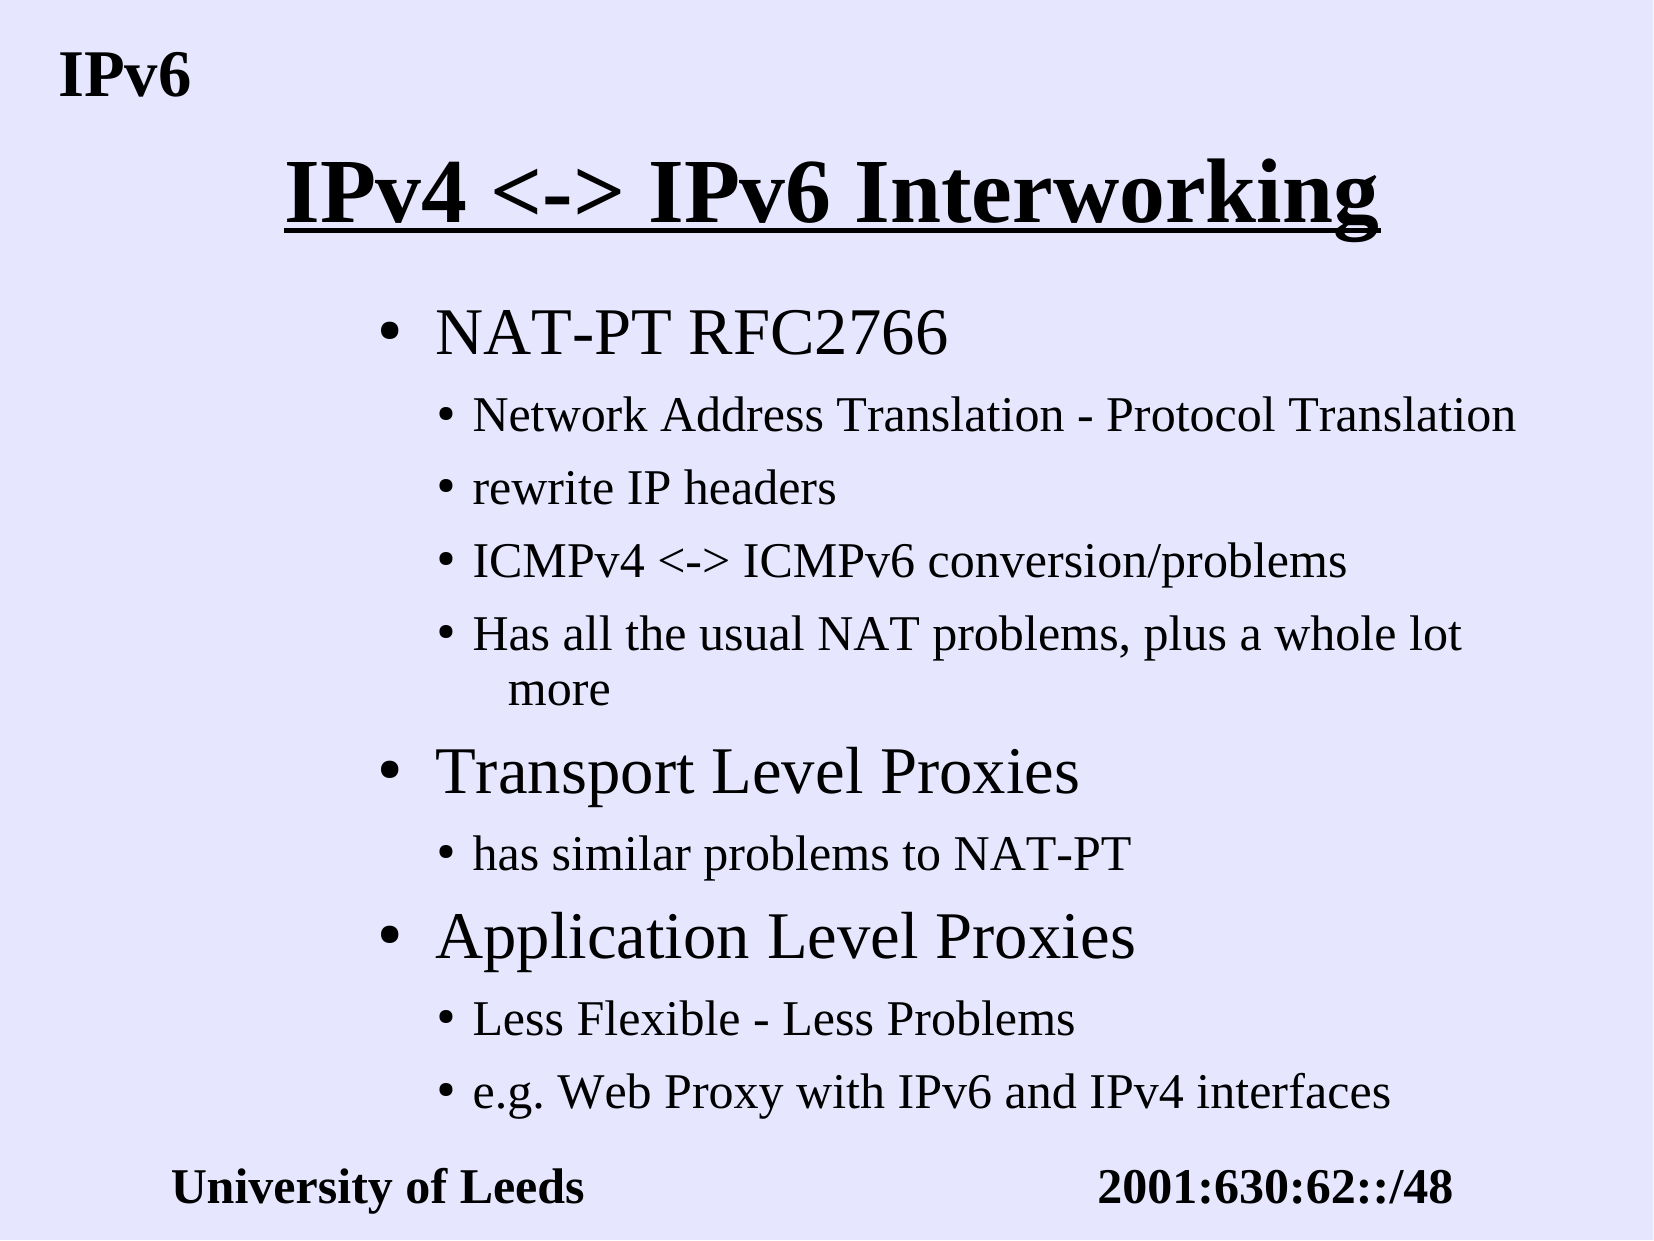

# IPv4 <-> IPv6 Interworking
 NAT-PT RFC2766
Network Address Translation - Protocol Translation
rewrite IP headers
ICMPv4 <-> ICMPv6 conversion/problems
Has all the usual NAT problems, plus a whole lot more
 Transport Level Proxies
has similar problems to NAT-PT
 Application Level Proxies
Less Flexible - Less Problems
e.g. Web Proxy with IPv6 and IPv4 interfaces